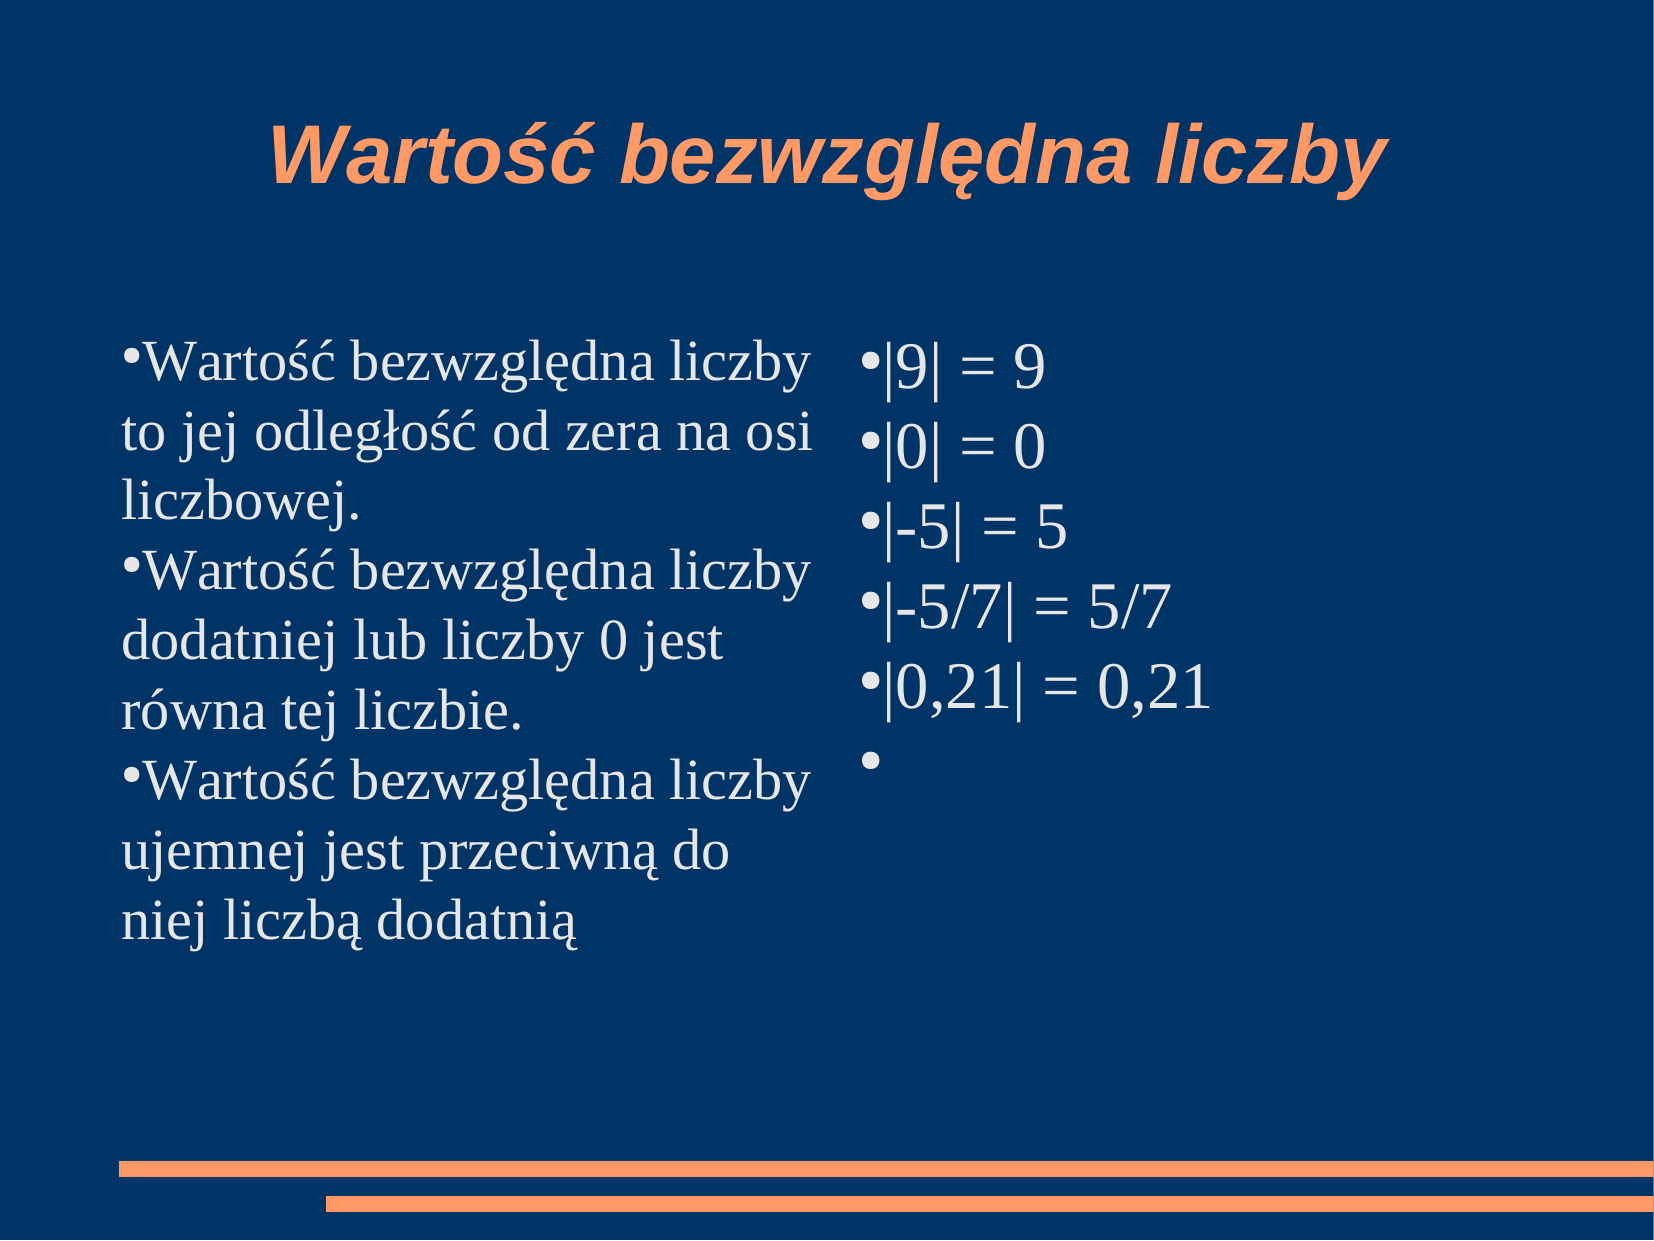

# Wartość bezwzględna liczby
Wartość bezwzględna liczby to jej odległość od zera na osi liczbowej.
Wartość bezwzględna liczby dodatniej lub liczby 0 jest równa tej liczbie.
Wartość bezwzględna liczby ujemnej jest przeciwną do niej liczbą dodatnią
|9| = 9
|0| = 0
|-5| = 5
|-5/7| = 5/7
|0,21| = 0,21